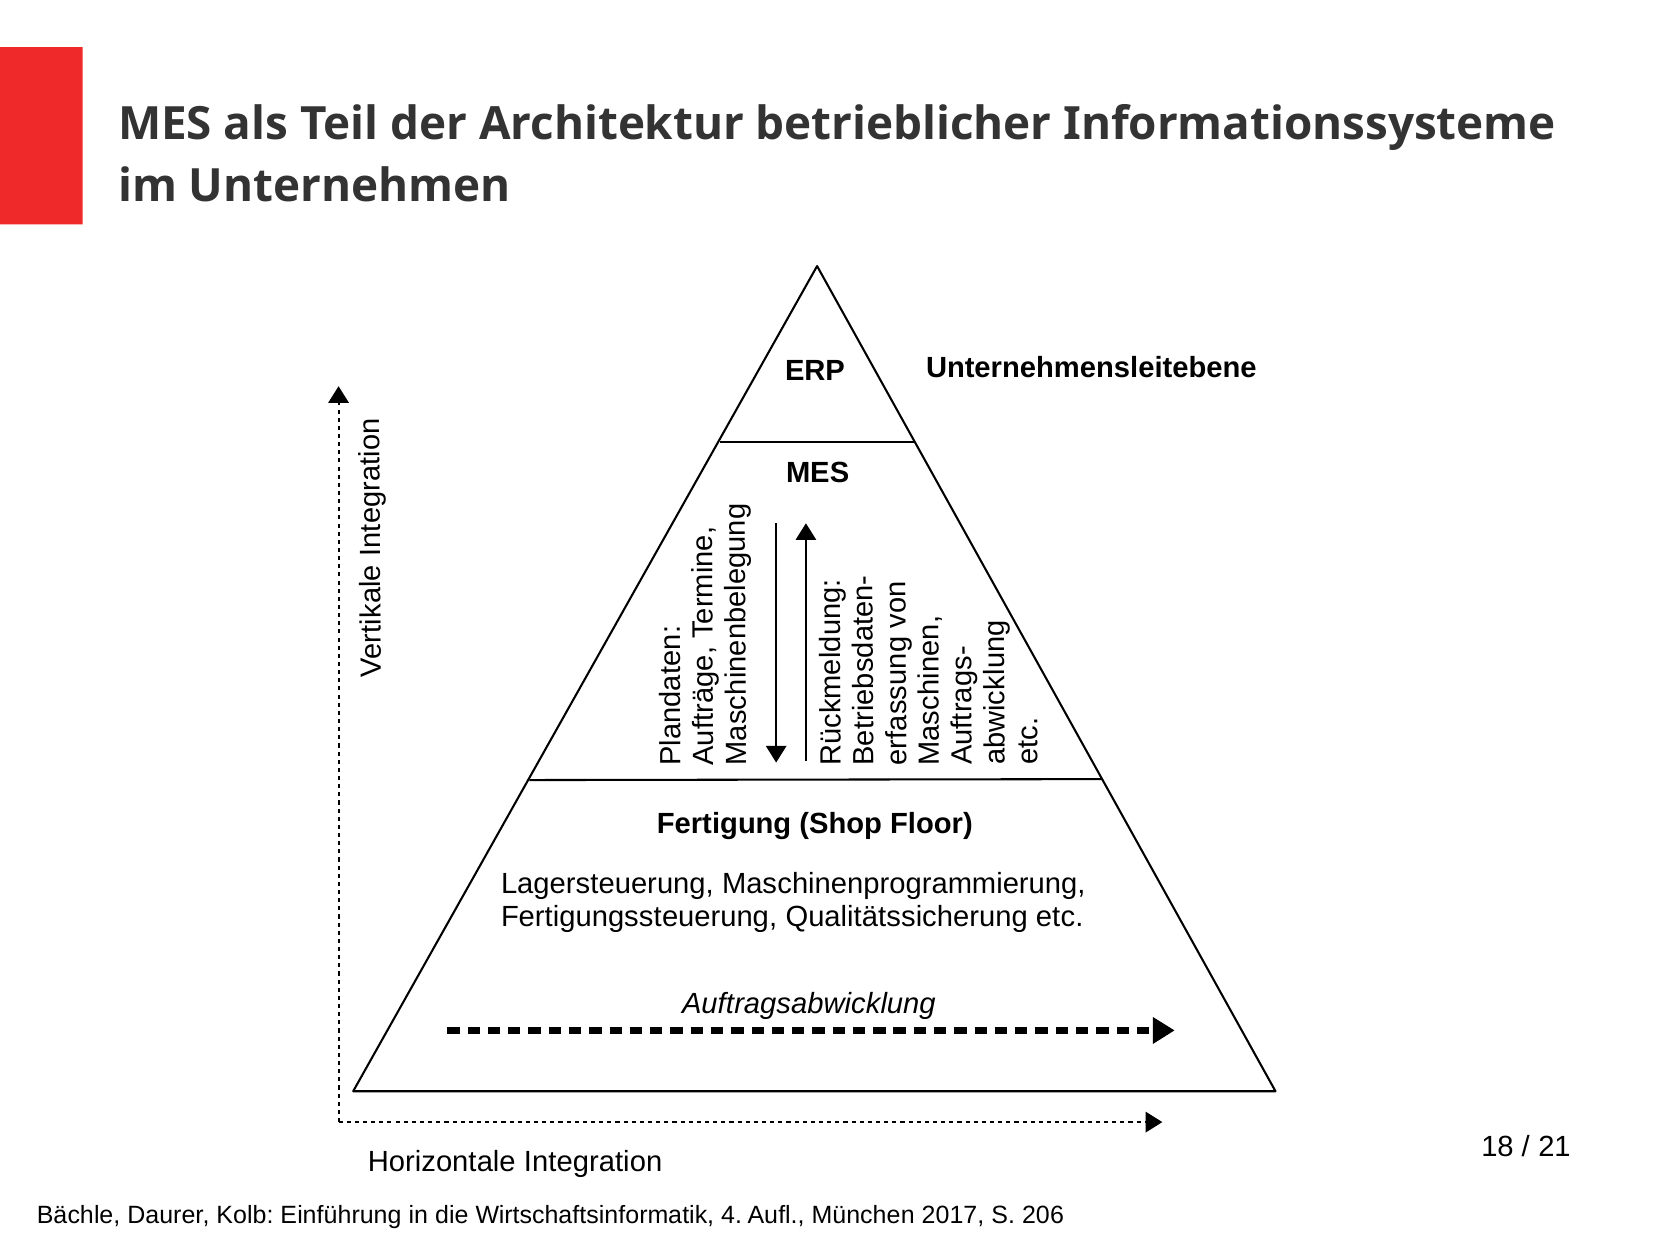

# MES als Teil der Architektur betrieblicher Informationssysteme im Unternehmen
Unternehmensleitebene
ERP
MES
Vertikale Integration
Rückmeldung:
Betriebsdaten-erfassung von Maschinen, Auftrags-abwicklung
etc.
Plandaten:
Aufträge, Termine, Maschinenbelegung
Fertigung (Shop Floor)
Lagersteuerung, Maschinenprogrammierung, Fertigungssteuerung, Qualitätssicherung etc.
Auftragsabwicklung
18
Horizontale Integration
Bächle, Daurer, Kolb: Einführung in die Wirtschaftsinformatik, 4. Aufl., München 2017, S. 206